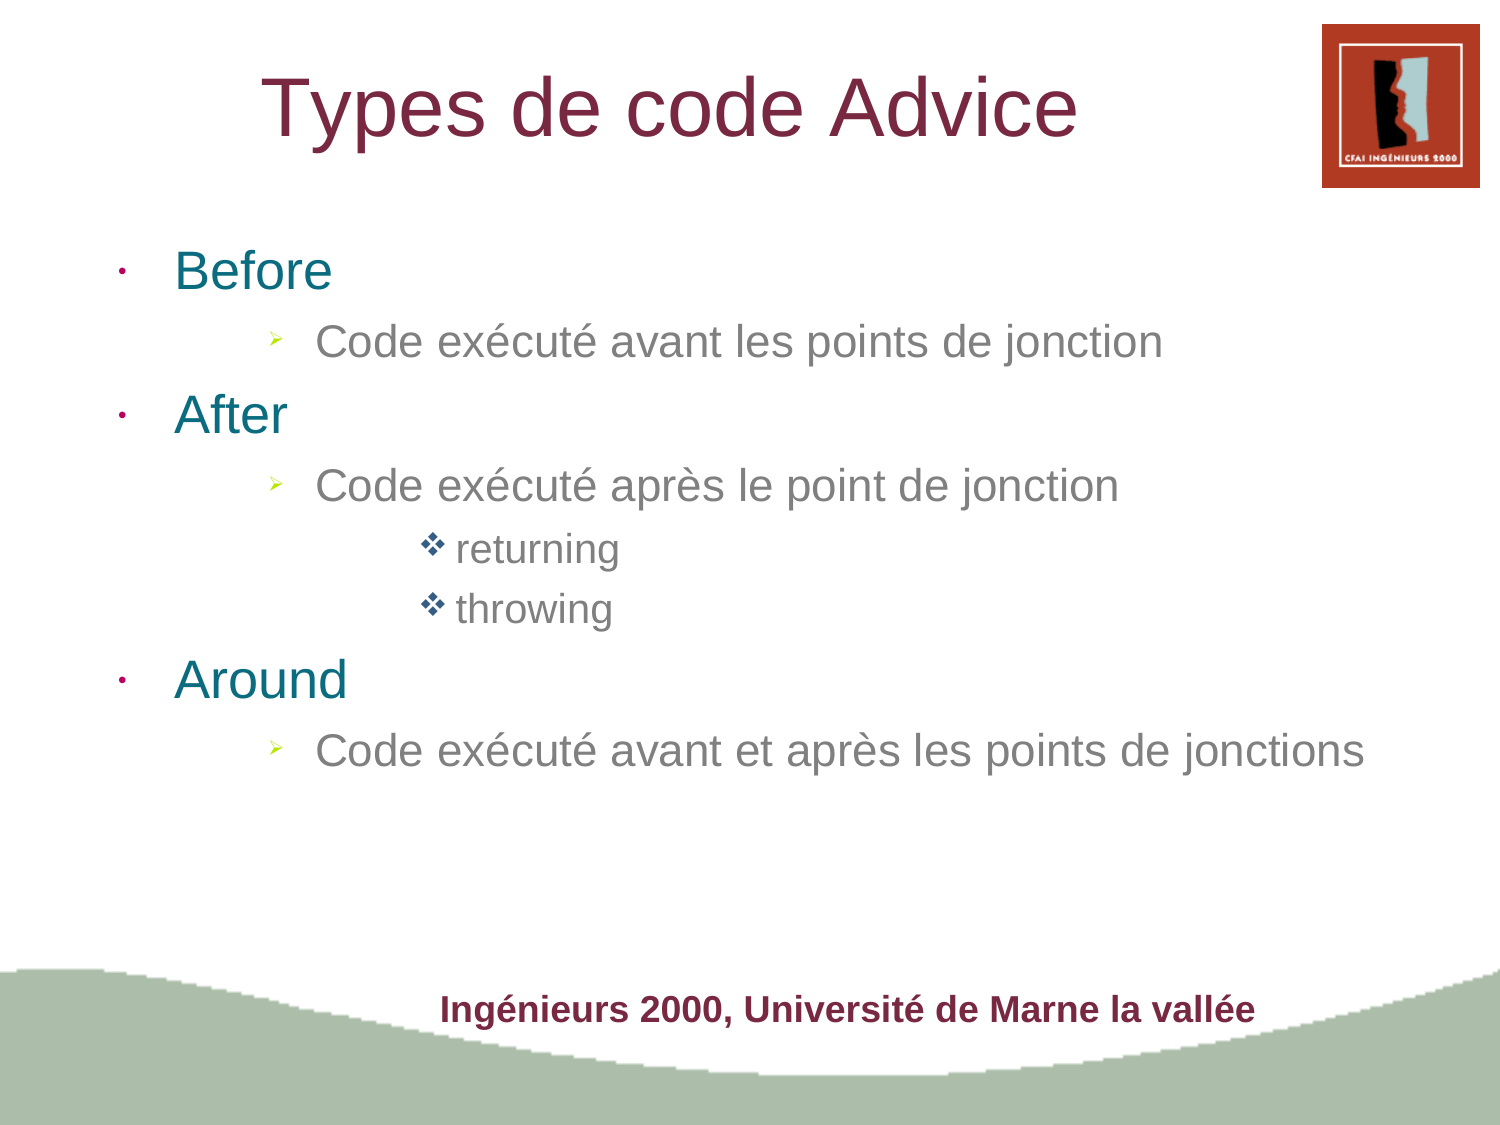

# Types de code Advice
Before
Code exécuté avant les points de jonction
After
Code exécuté après le point de jonction
returning
throwing
Around
Code exécuté avant et après les points de jonctions